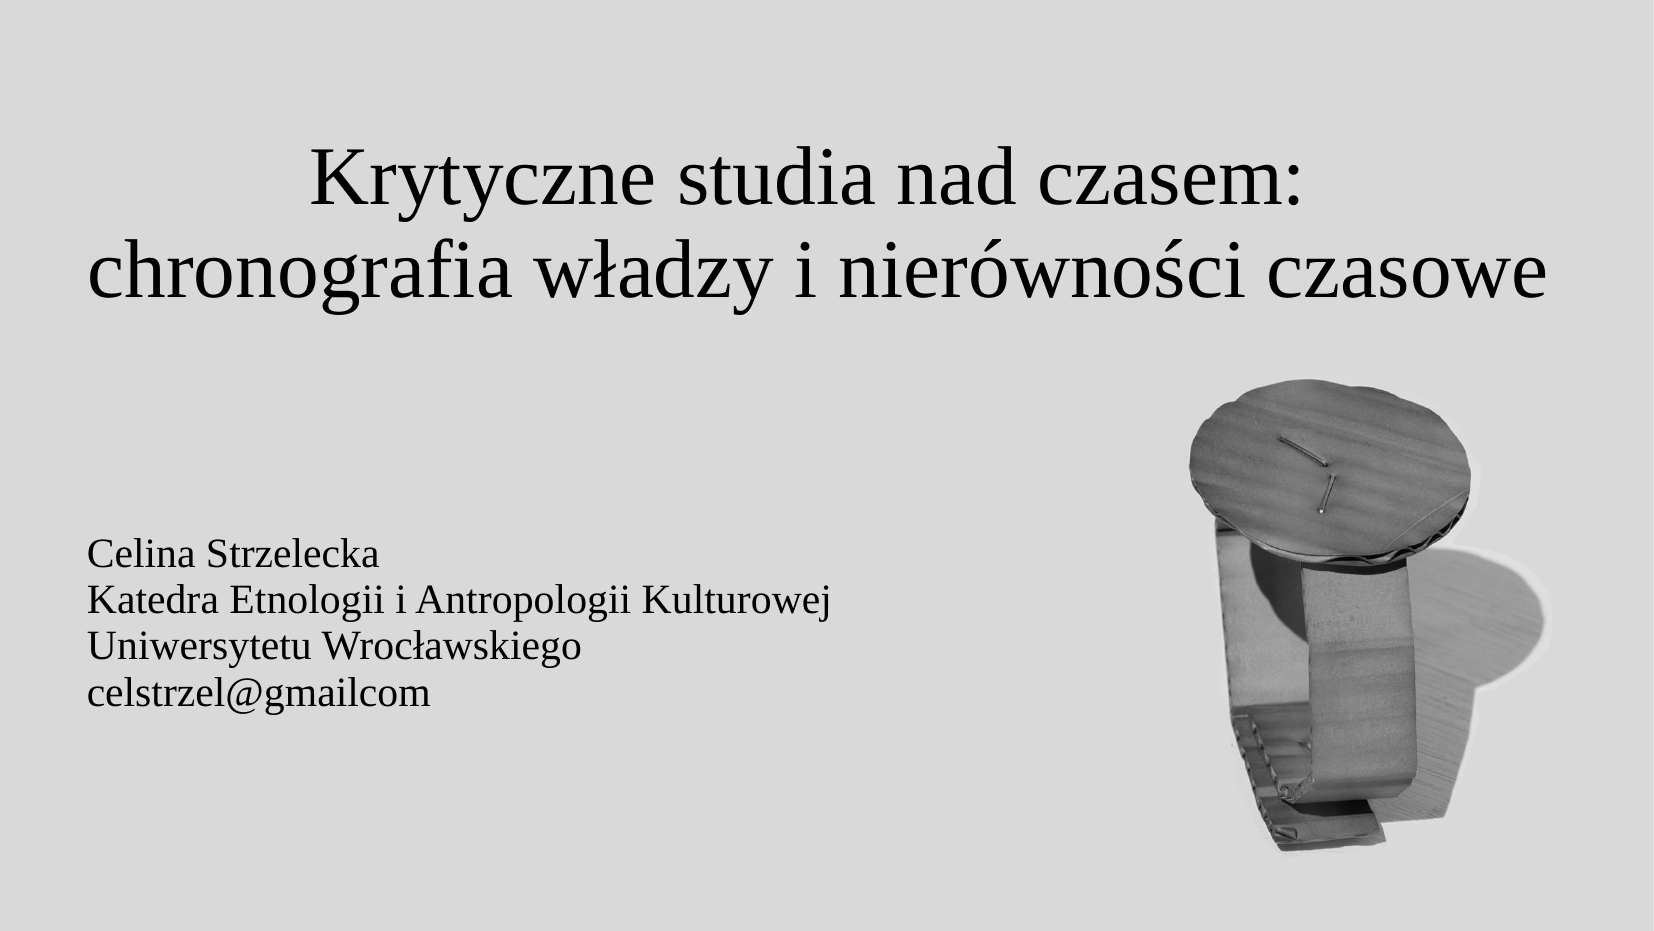

# Krytyczne studia nad czasem: chronografia władzy i nierówności czasowe
Celina Strzelecka
Katedra Etnologii i Antropologii Kulturowej
Uniwersytetu Wrocławskiego
celstrzel@gmailcom